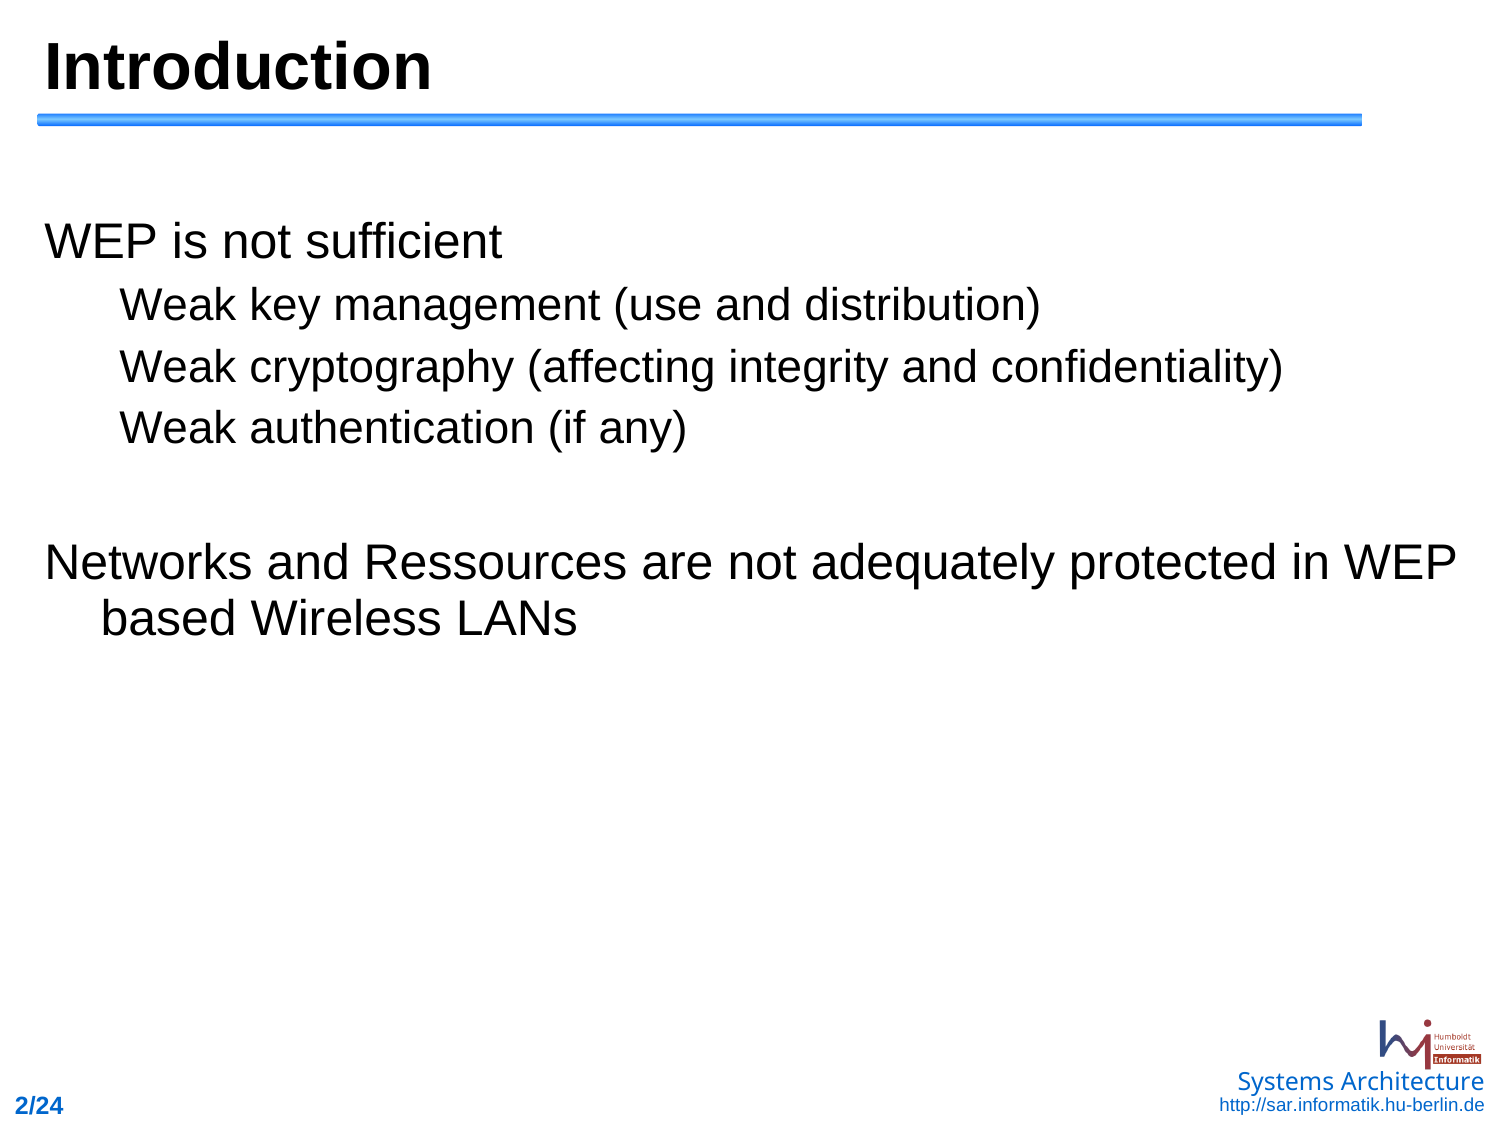

# Introduction
WEP is not sufficient
Weak key management (use and distribution)
Weak cryptography (affecting integrity and confidentiality)
Weak authentication (if any)
Networks and Ressources are not adequately protected in WEP based Wireless LANs